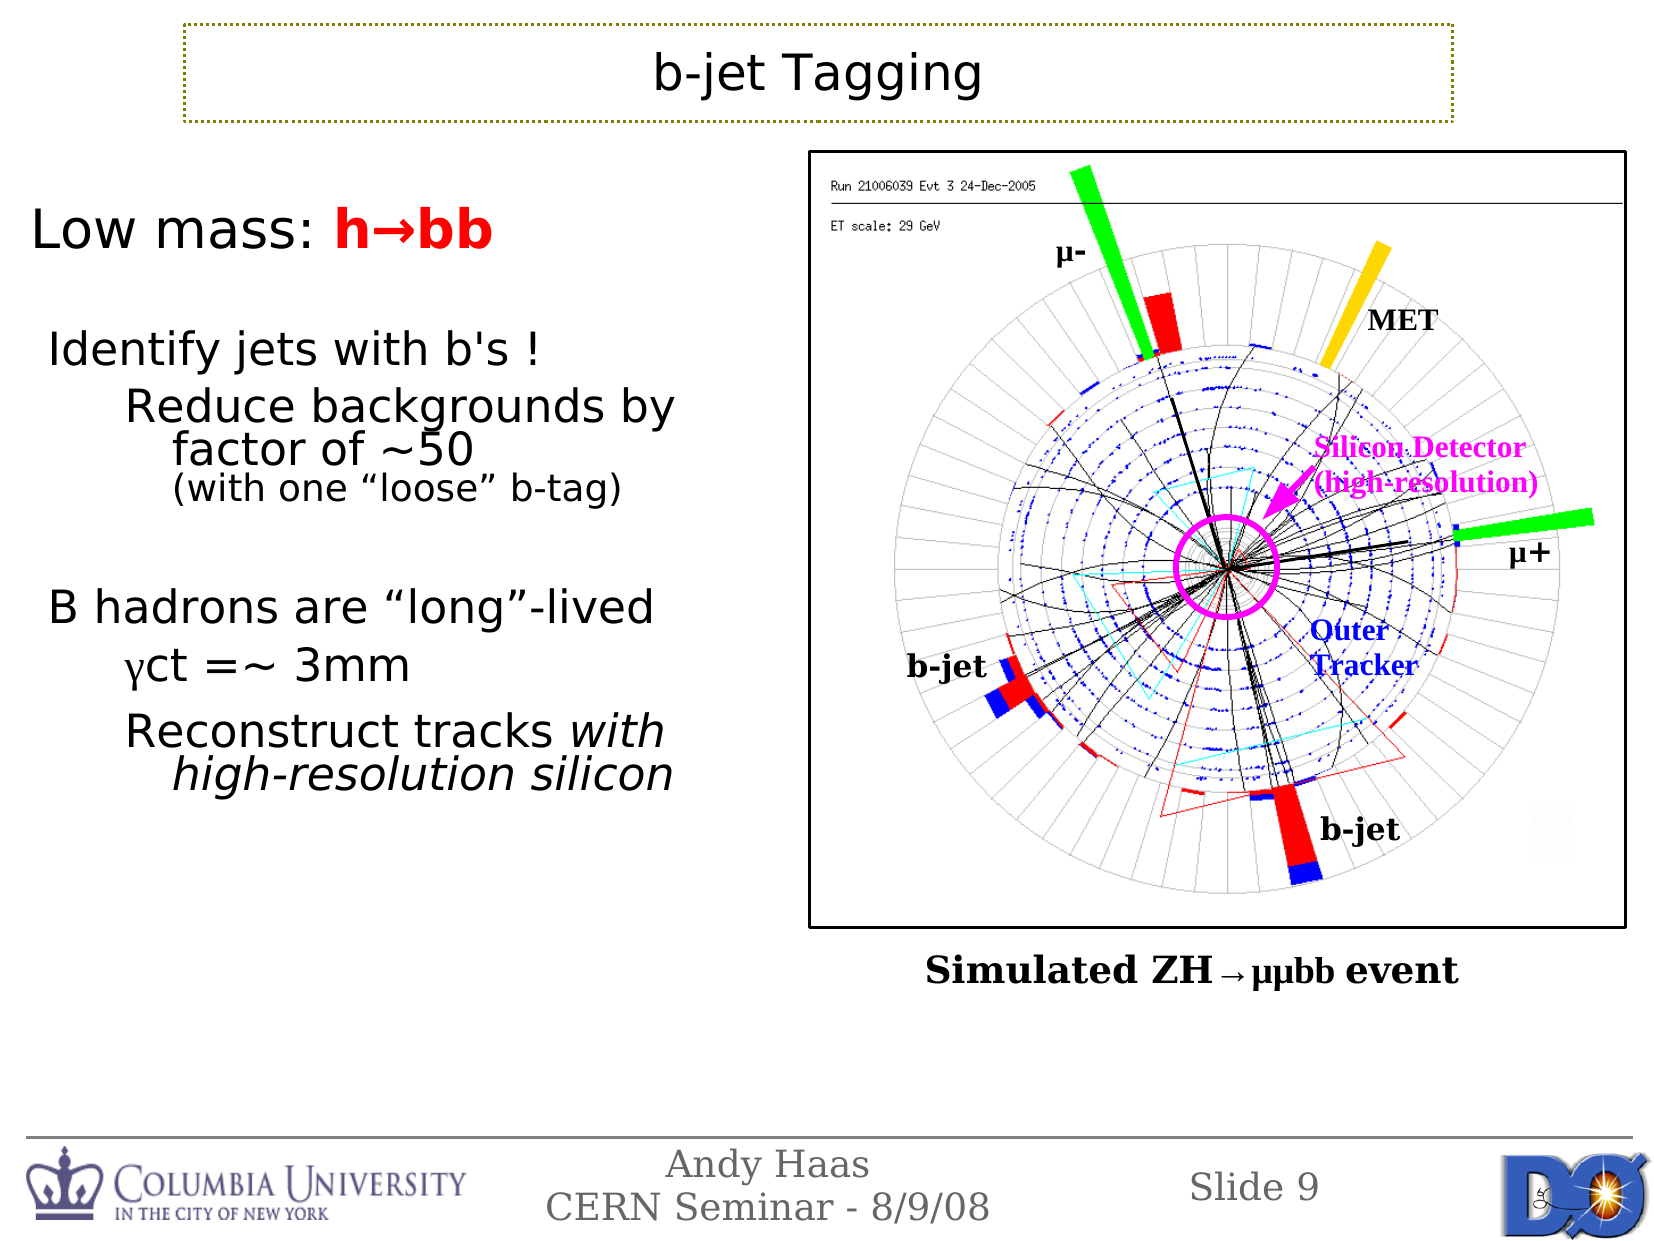

# b-jet Tagging
Low mass: h→bb
Identify jets with b's !
Reduce backgrounds by factor of ~50
(with one “loose” b-tag)
B hadrons are “long”-lived
γct =~ 3mm
Reconstruct tracks with high-resolution silicon
µ-
MET
Silicon Detector
(high-resolution)
µ+
Outer
Tracker
b-jet
b-jet
Simulated ZH→μμbb event